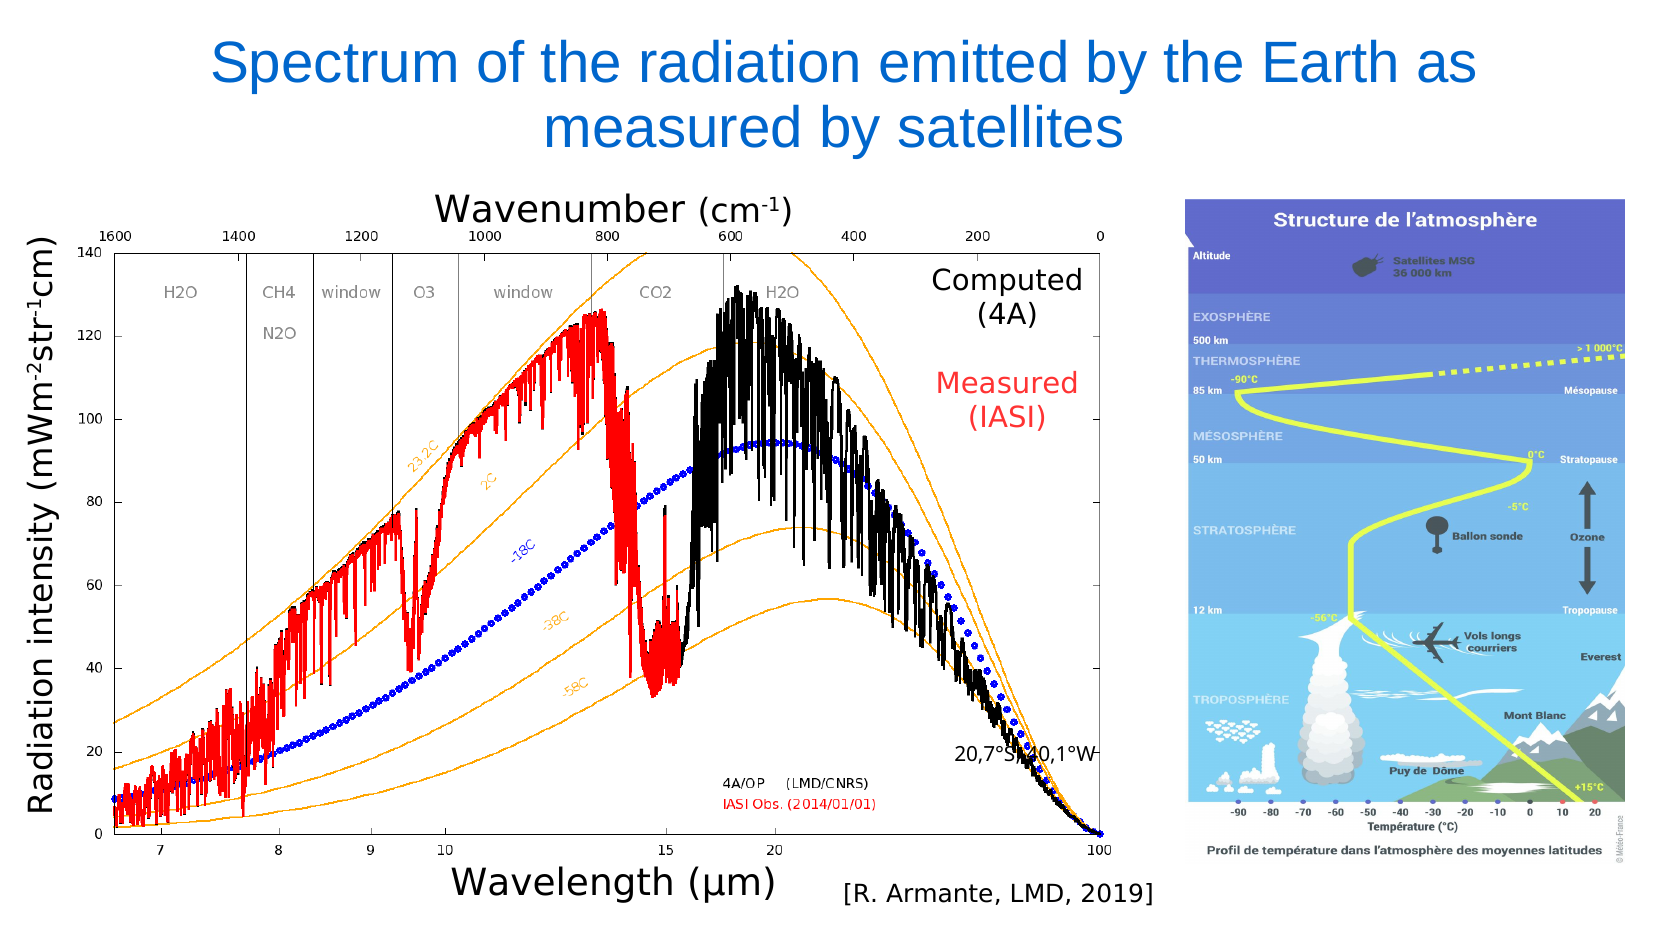

Spectrum of the radiation emitted by the Earth as measured by satellites
Wavenumber (cm-1)
Radiation intensity (mWm-2str-1cm)
Computed (4A)
Measured
(IASI)
20,7°S, 40,1°W
Wavelength (μm)
[R. Armante, LMD, 2019]